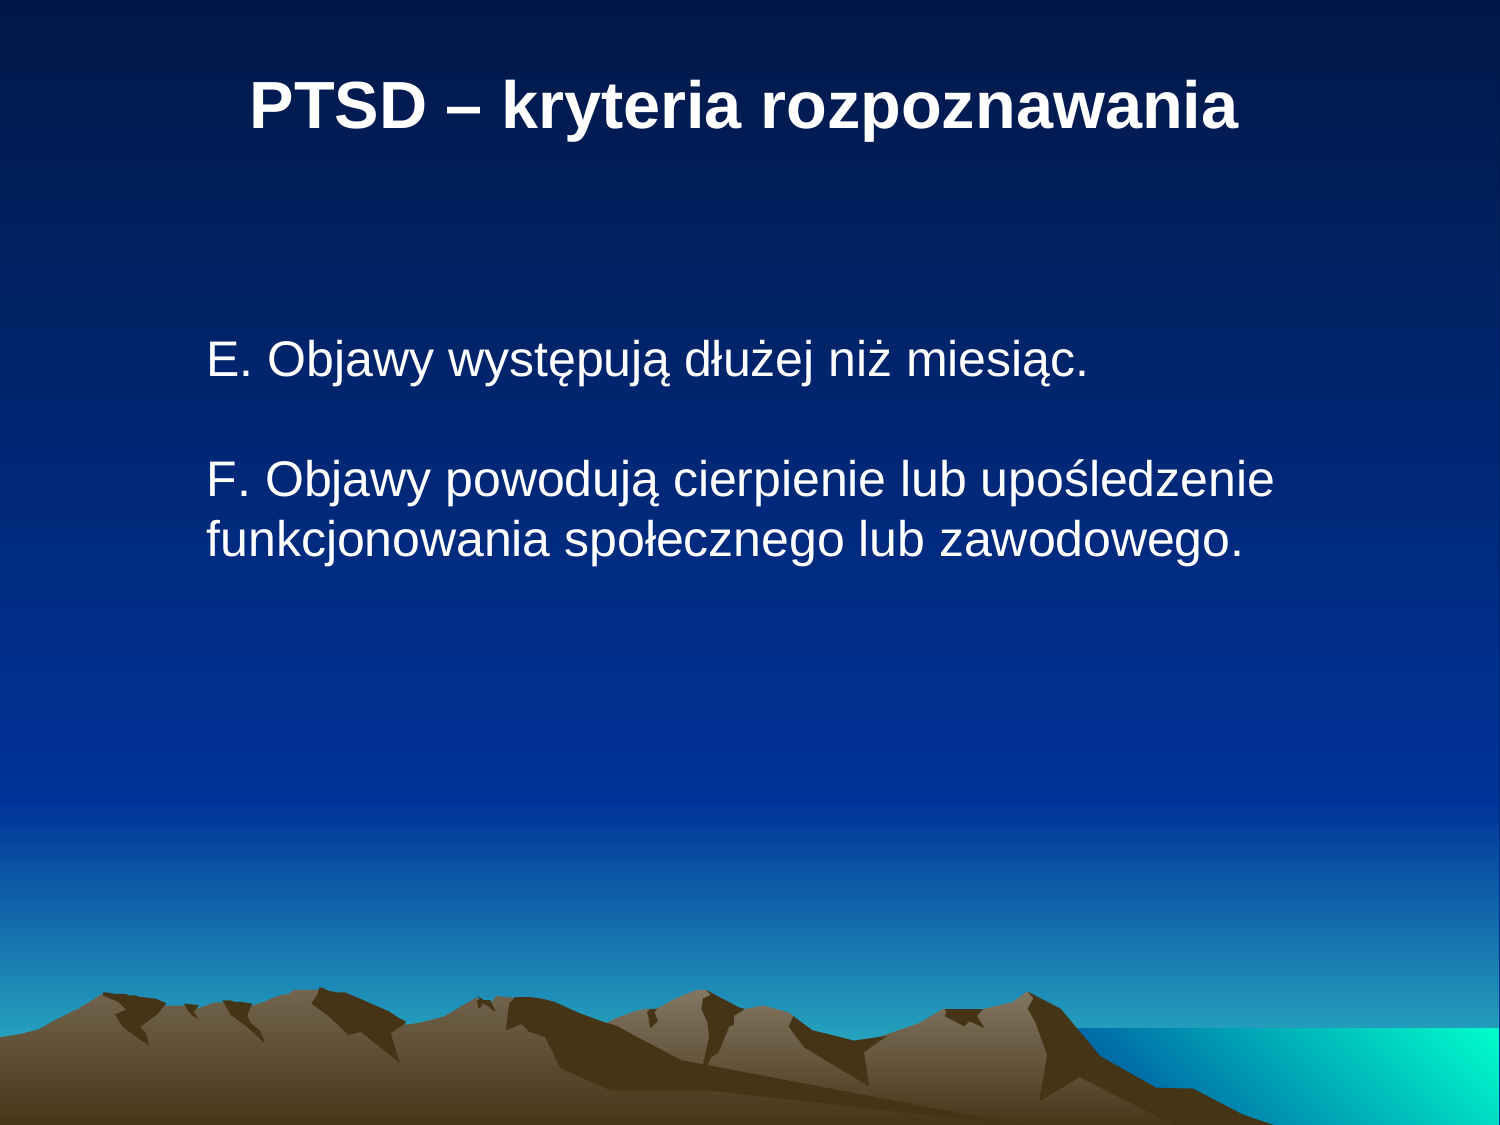

PTSD – kryteria rozpoznawania
E. Objawy występują dłużej niż miesiąc.
F. Objawy powodują cierpienie lub upośledzenie
funkcjonowania społecznego lub zawodowego.